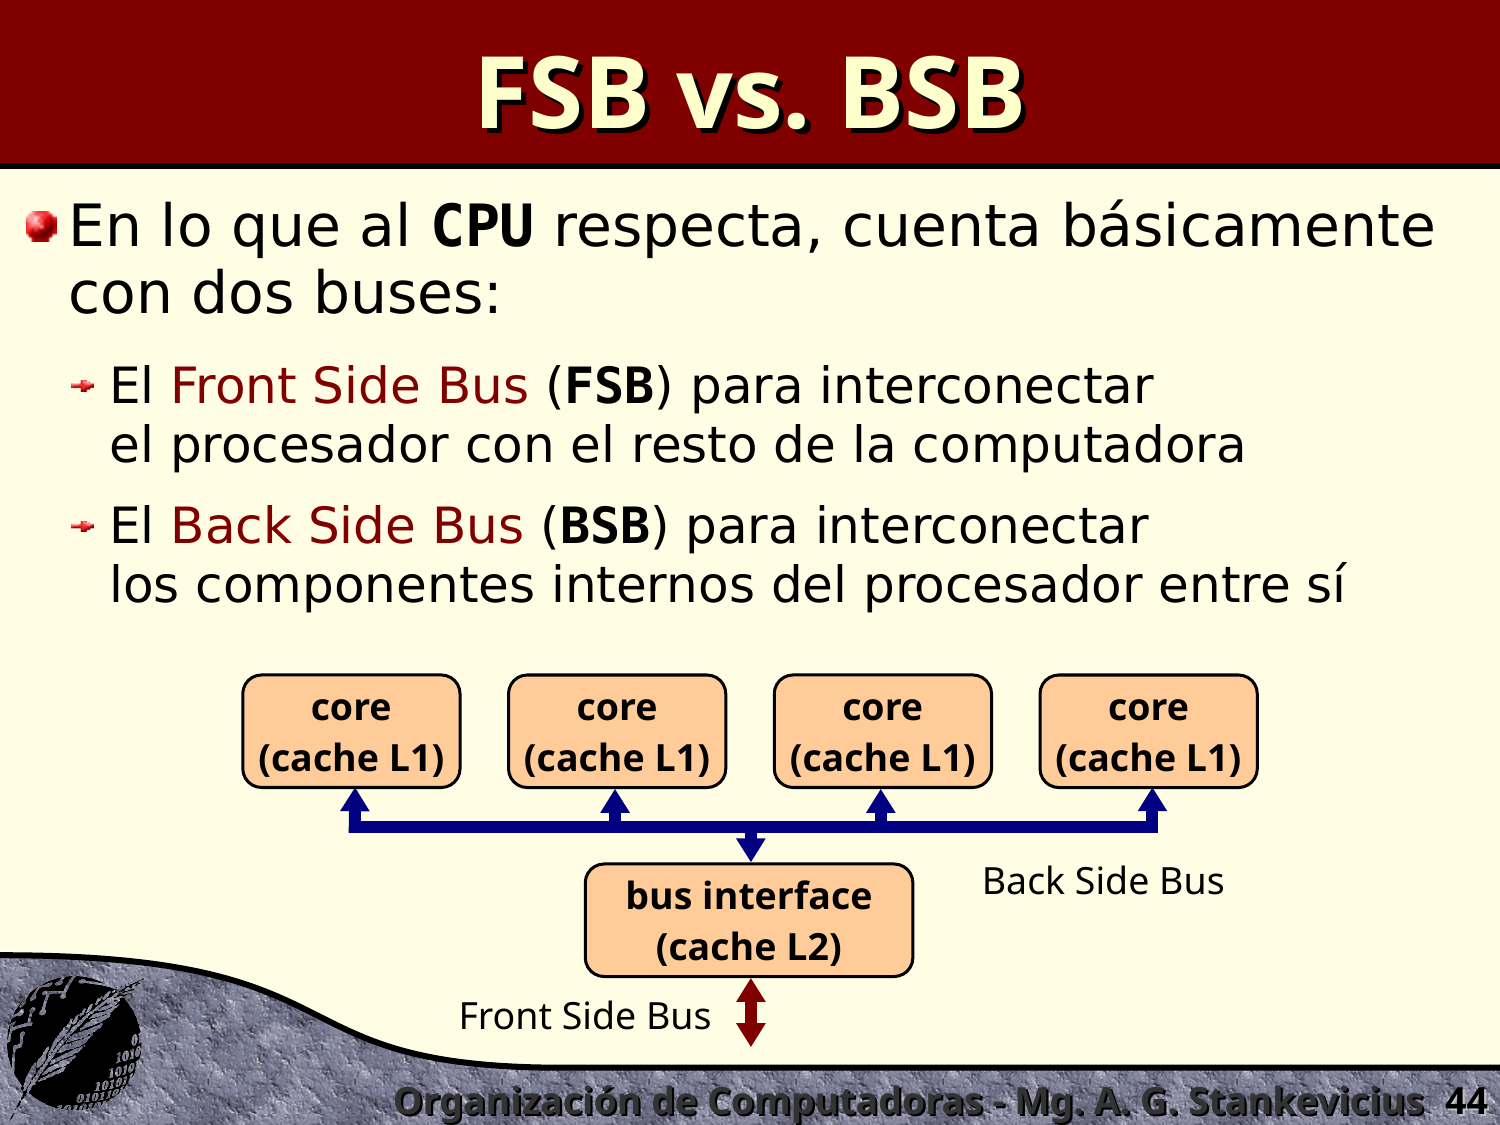

# FSB vs. BSB
En lo que al CPU respecta, cuenta básicamente con dos buses:
El Front Side Bus (FSB) para interconectar
el procesador con el resto de la computadora
El Back Side Bus (BSB) para interconectar
los componentes internos del procesador entre sí
core
(cache L1)
core
(cache L1)
core
(cache L1)
core
(cache L1)
Back Side Bus
bus interface
(cache L2)
Front Side Bus
44